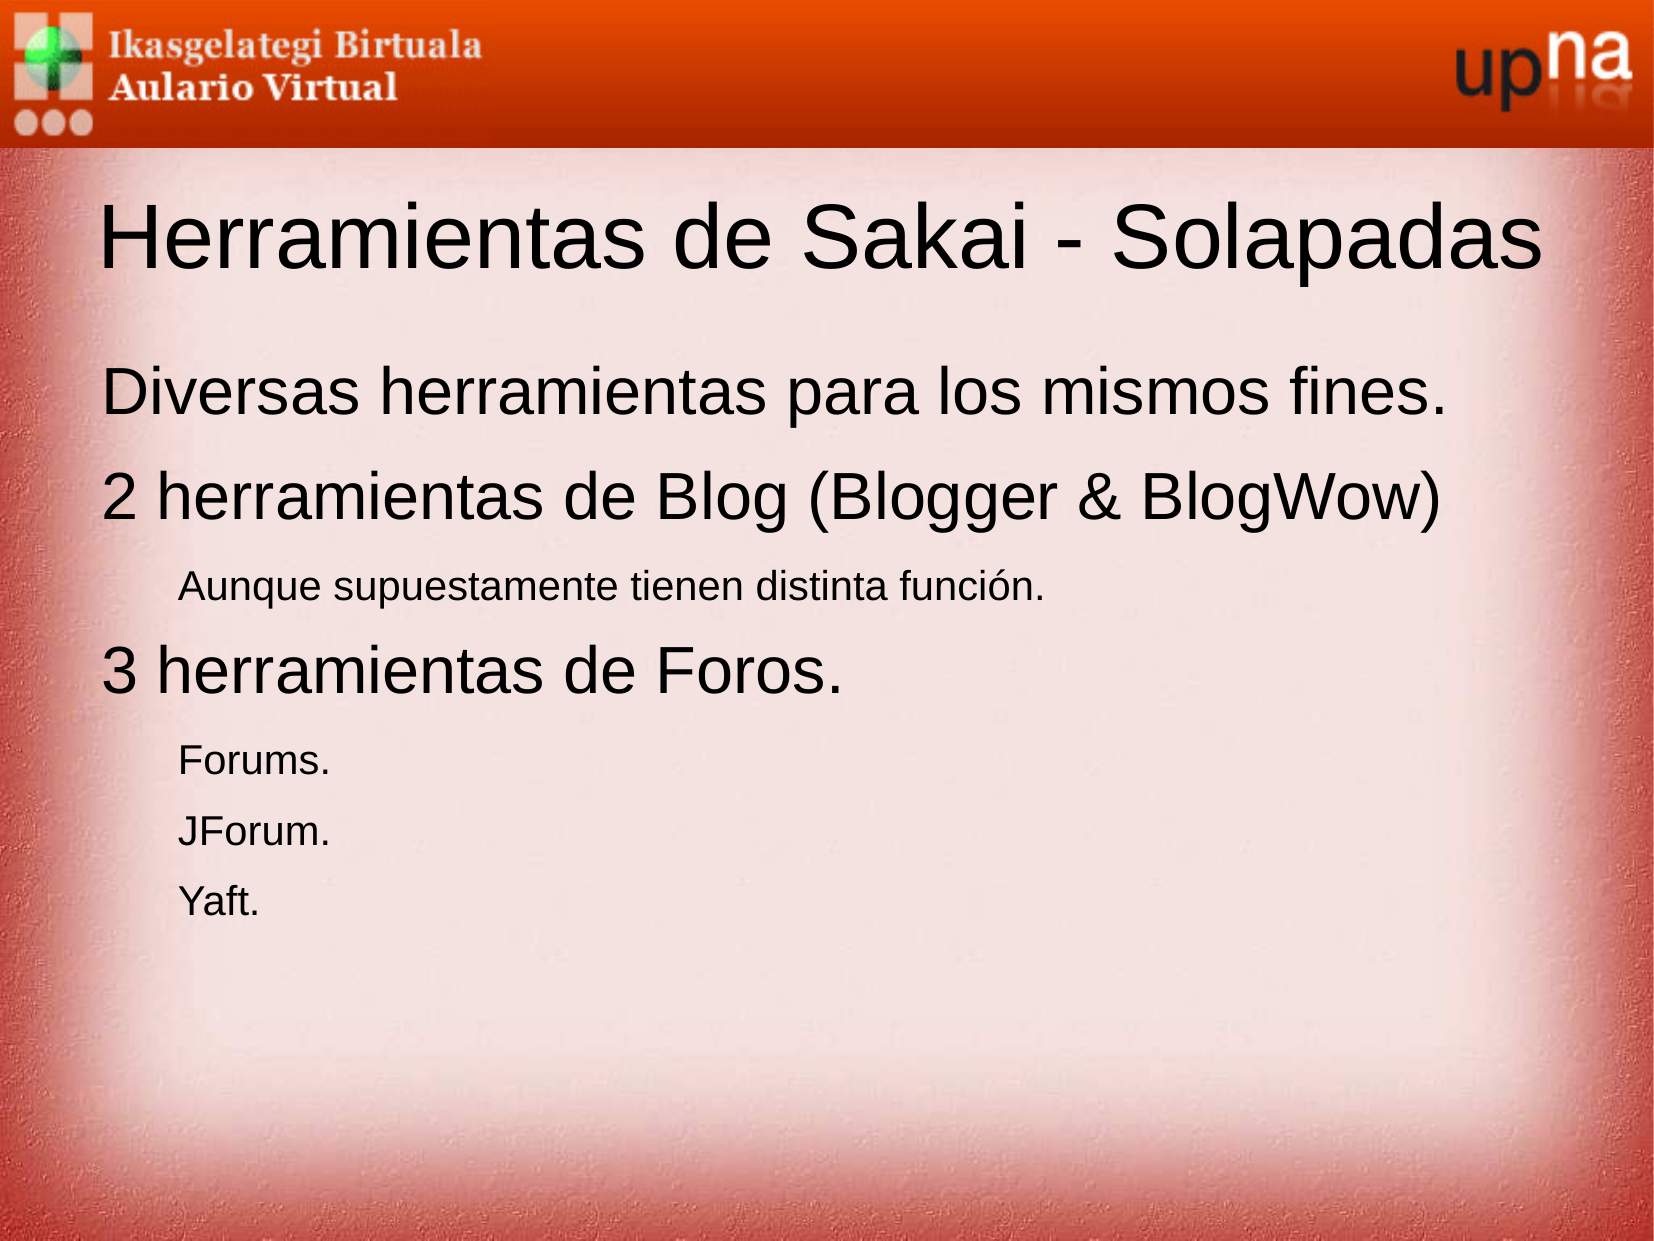

# Herramientas de Sakai - Solapadas
Diversas herramientas para los mismos fines.
2 herramientas de Blog (Blogger & BlogWow)
Aunque supuestamente tienen distinta función.
3 herramientas de Foros.
Forums.
JForum.
Yaft.